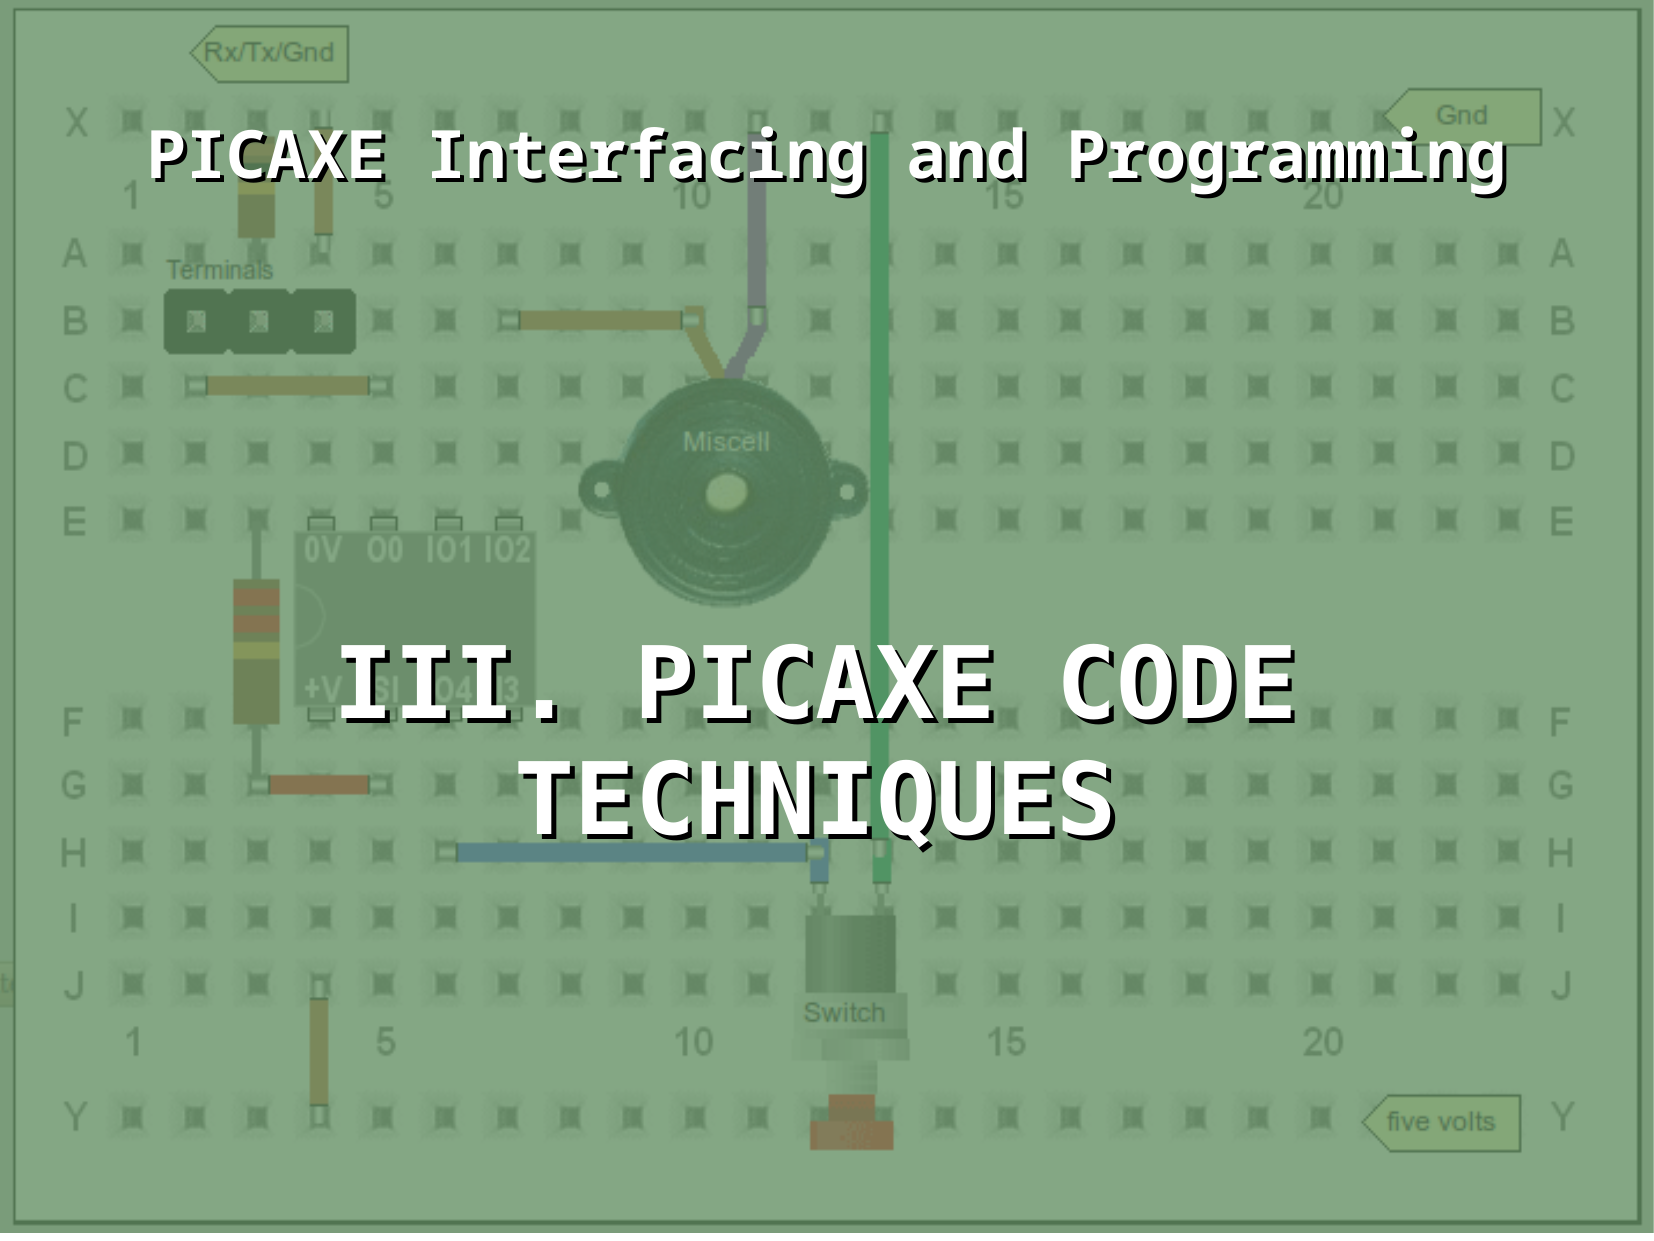

# PICAXE Interfacing and Programming
III. PICAXE CODE TECHNIQUES